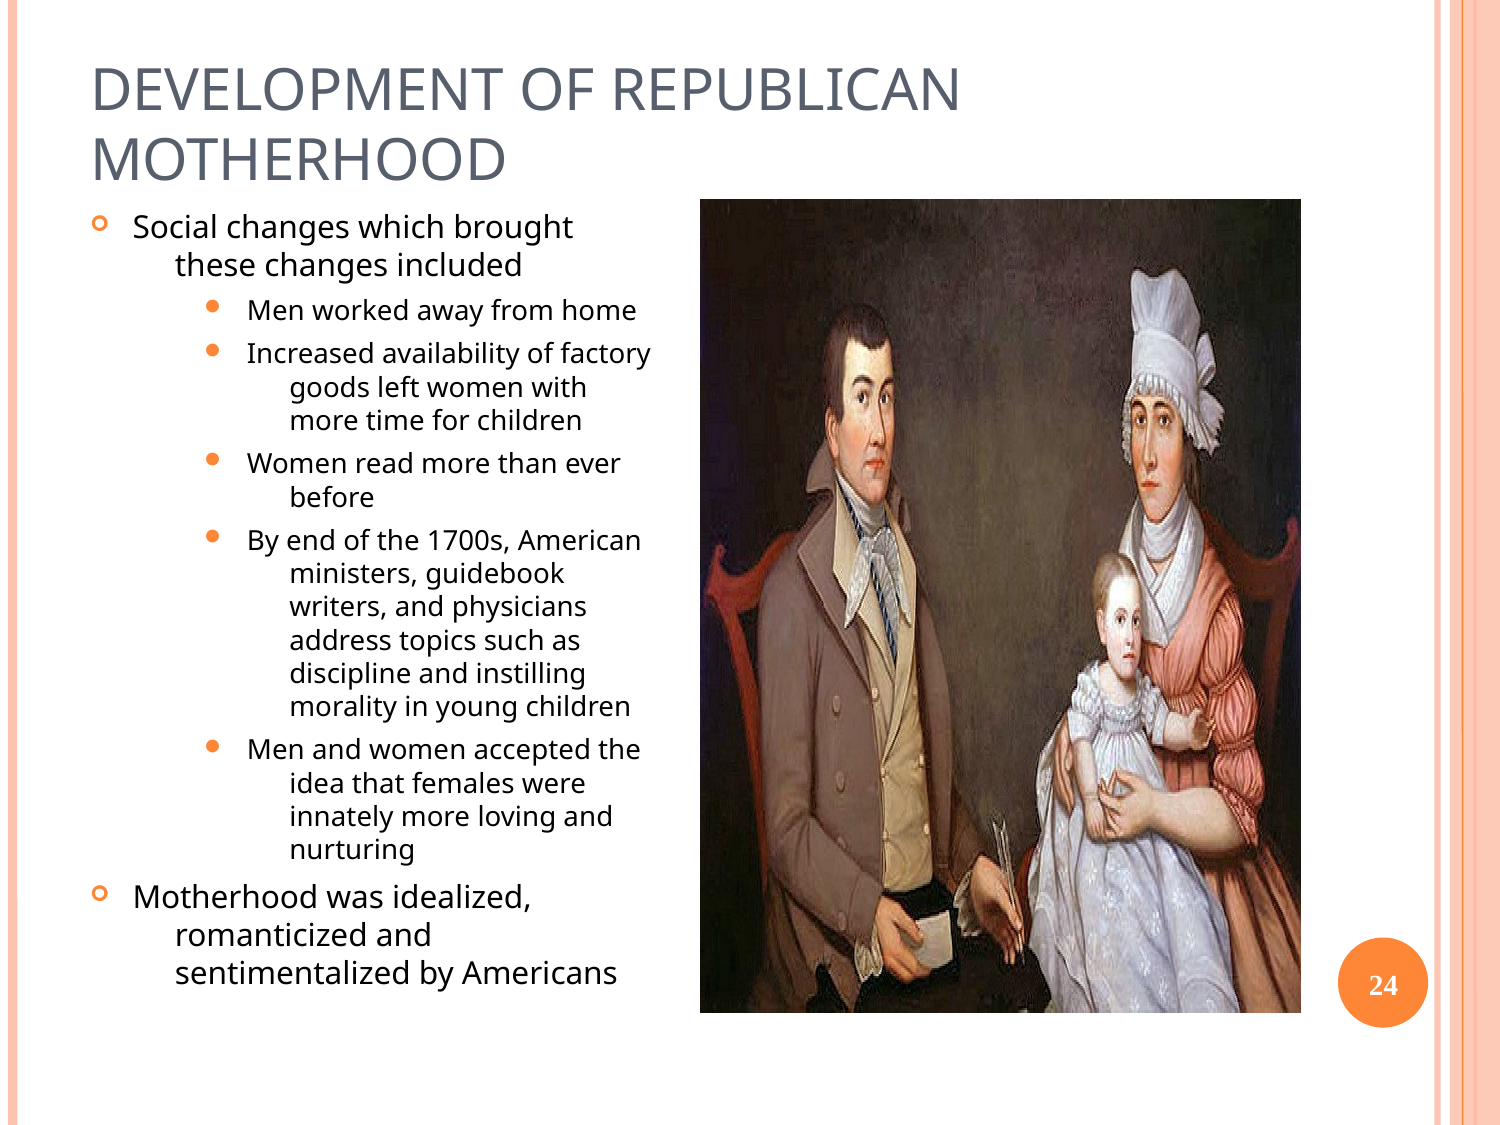

# Development of Republican Motherhood
Social changes which brought these changes included
Men worked away from home
Increased availability of factory goods left women with more time for children
Women read more than ever before
By end of the 1700s, American ministers, guidebook writers, and physicians address topics such as discipline and instilling morality in young children
Men and women accepted the idea that females were innately more loving and nurturing
Motherhood was idealized, romanticized and sentimentalized by Americans